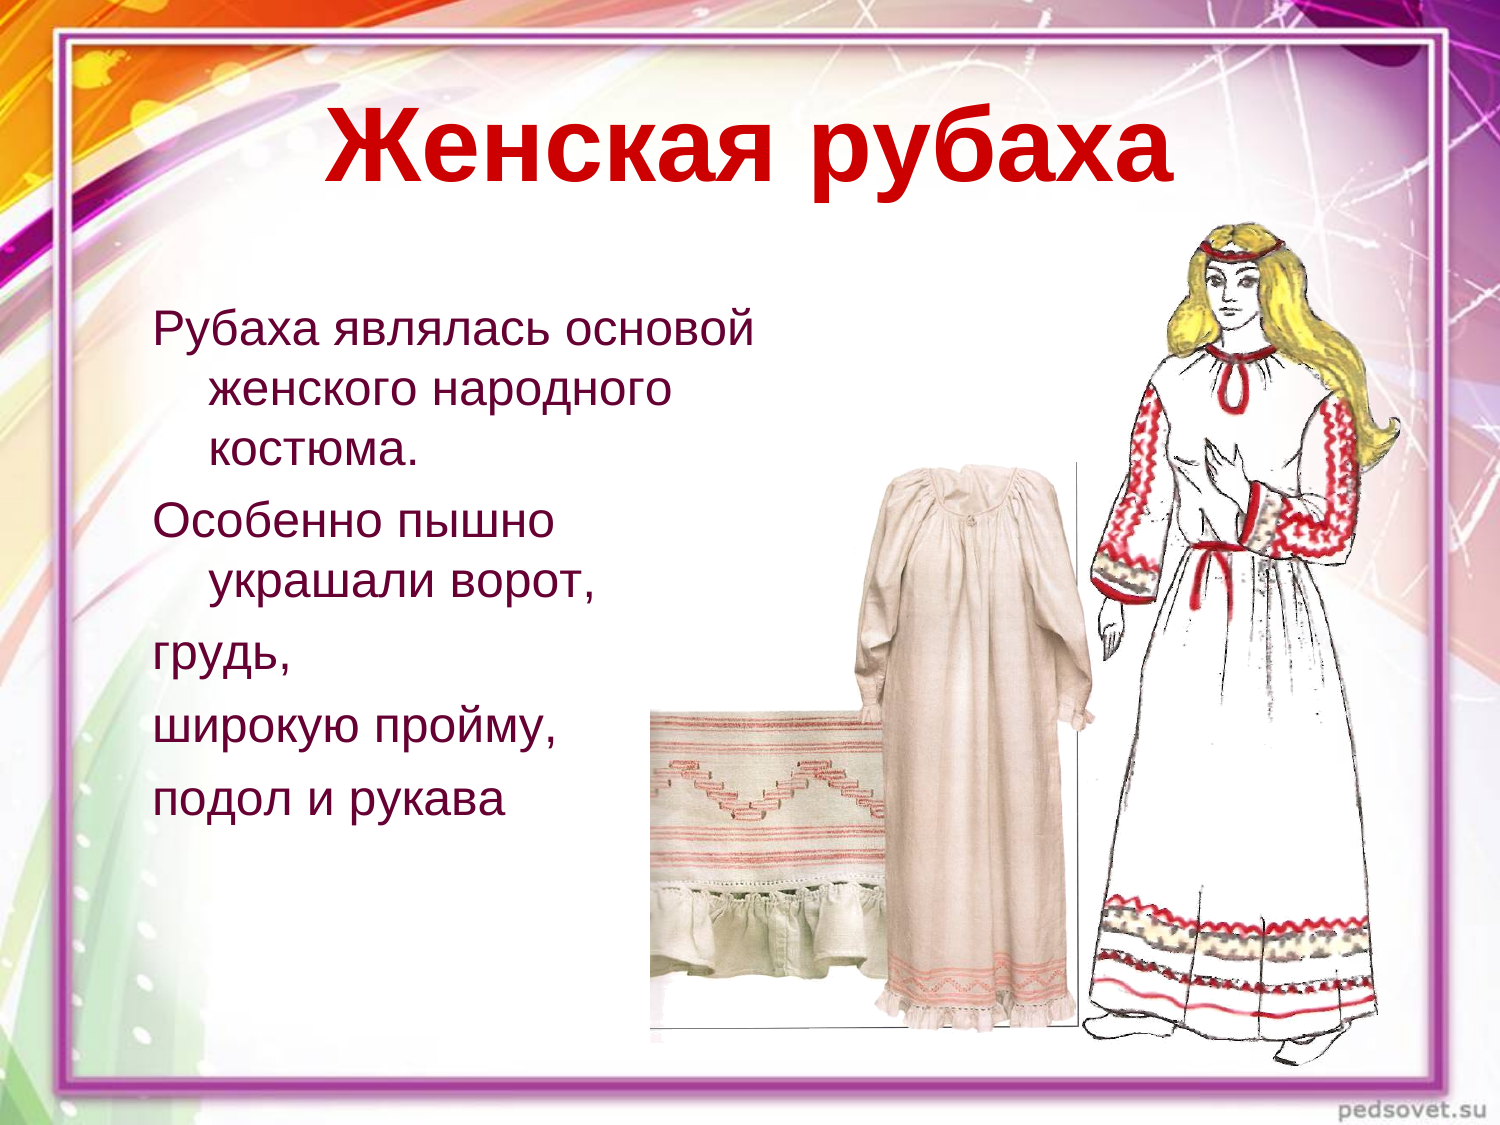

# Женская рубаха
Рубаха являлась основой женского народного костюма.
Особенно пышно украшали ворот,
грудь,
широкую пройму,
подол и рукава